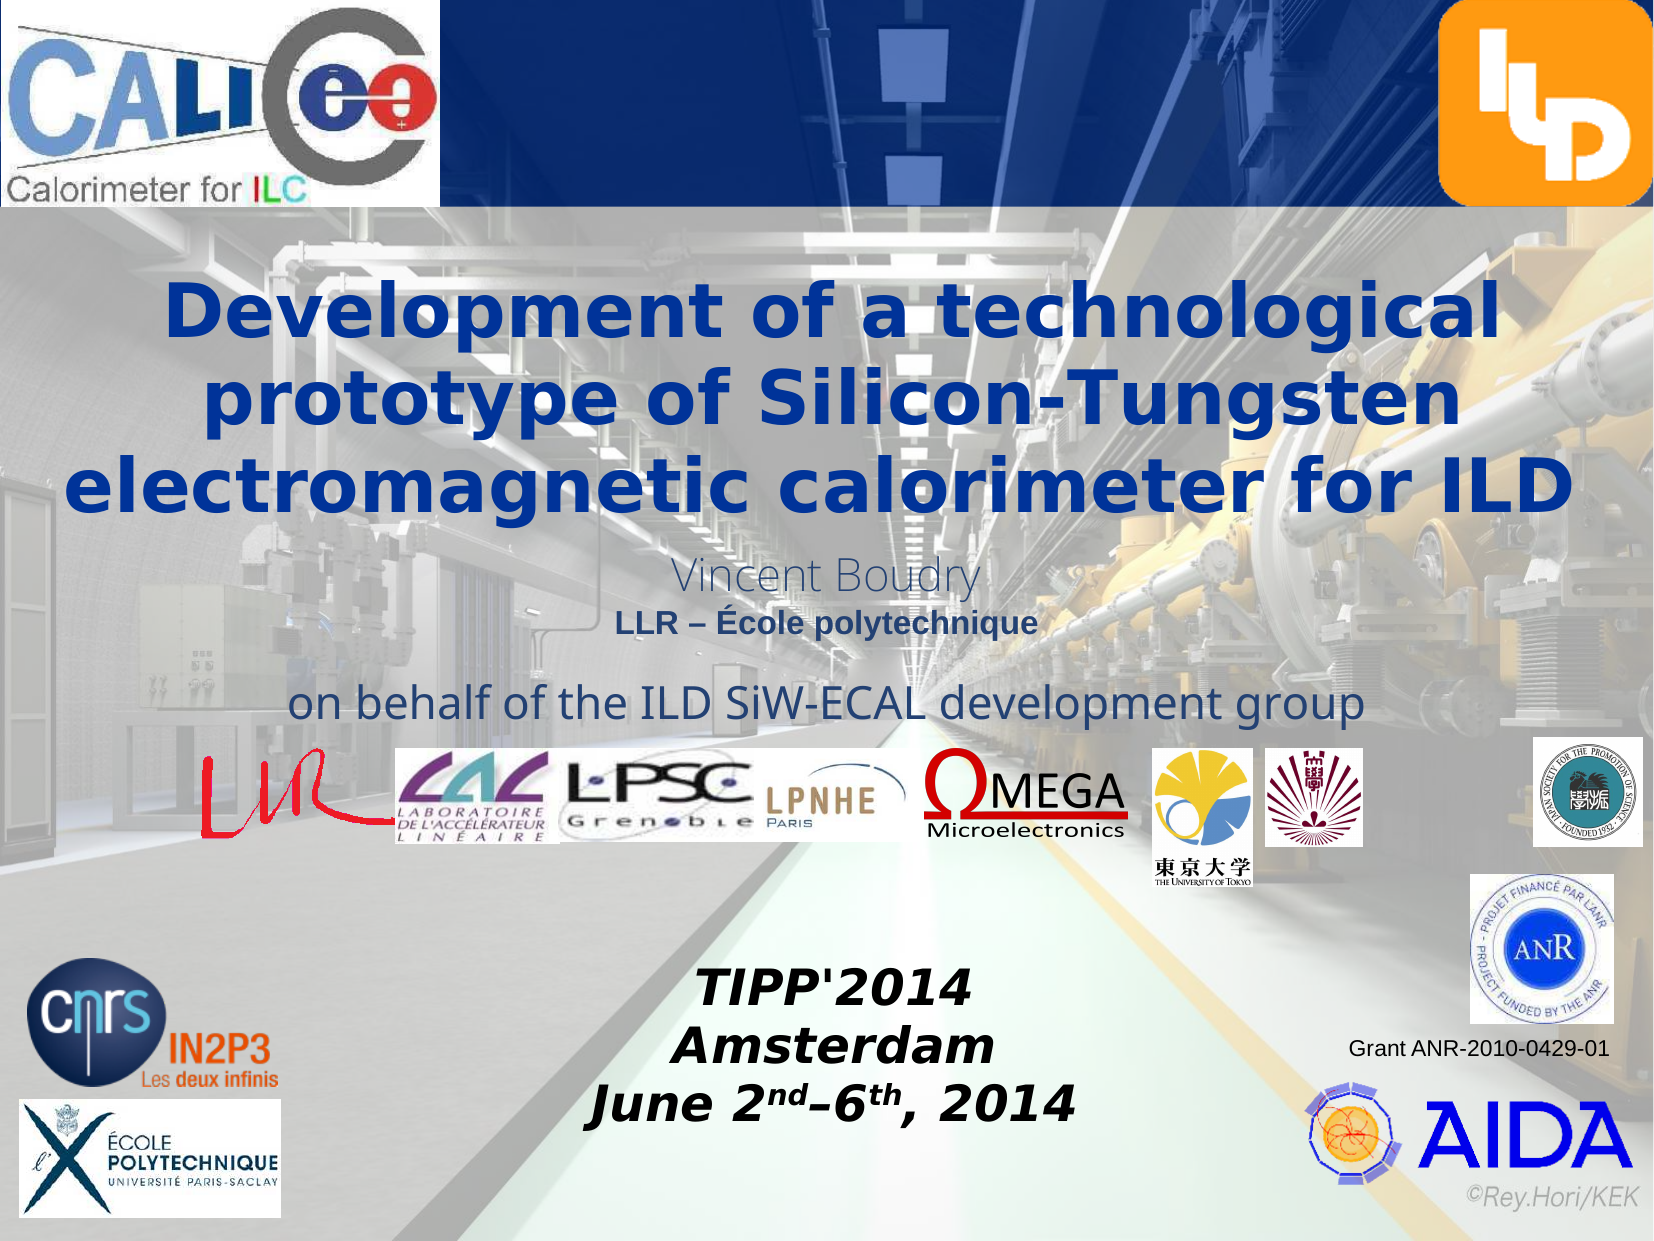

Development of a technological prototype of Silicon-Tungsten electromagnetic calorimeter for ILD
Vincent Boudry
LLR – École polytechnique
on behalf of the ILD SiW-ECAL development group
# TIPP'2014
Amsterdam
June 2nd–6th, 2014
Grant ANR-2010-0429-01